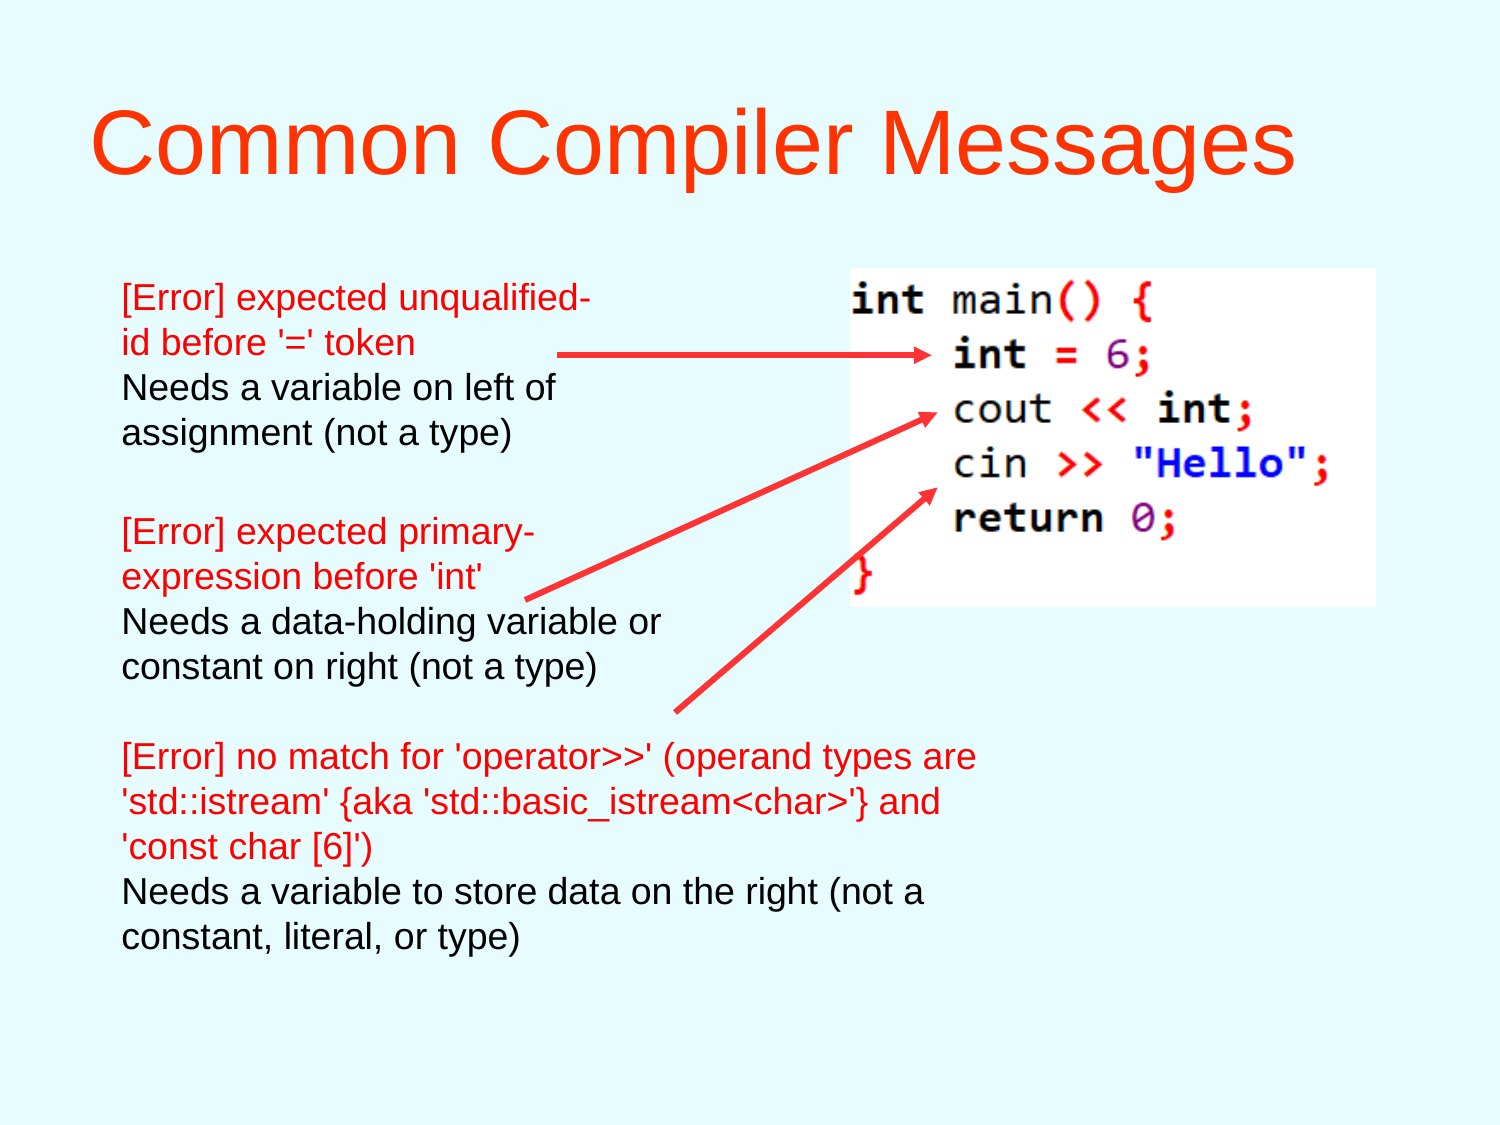

# Common Compiler Messages
[Error] expected unqualified-id before '=' token
Needs a variable on left of assignment (not a type)
[Error] expected primary-expression before 'int'
Needs a data-holding variable or constant on right (not a type)
[Error] no match for 'operator>>' (operand types are 'std::istream' {aka 'std::basic_istream<char>'} and 'const char [6]')
Needs a variable to store data on the right (not a constant, literal, or type)